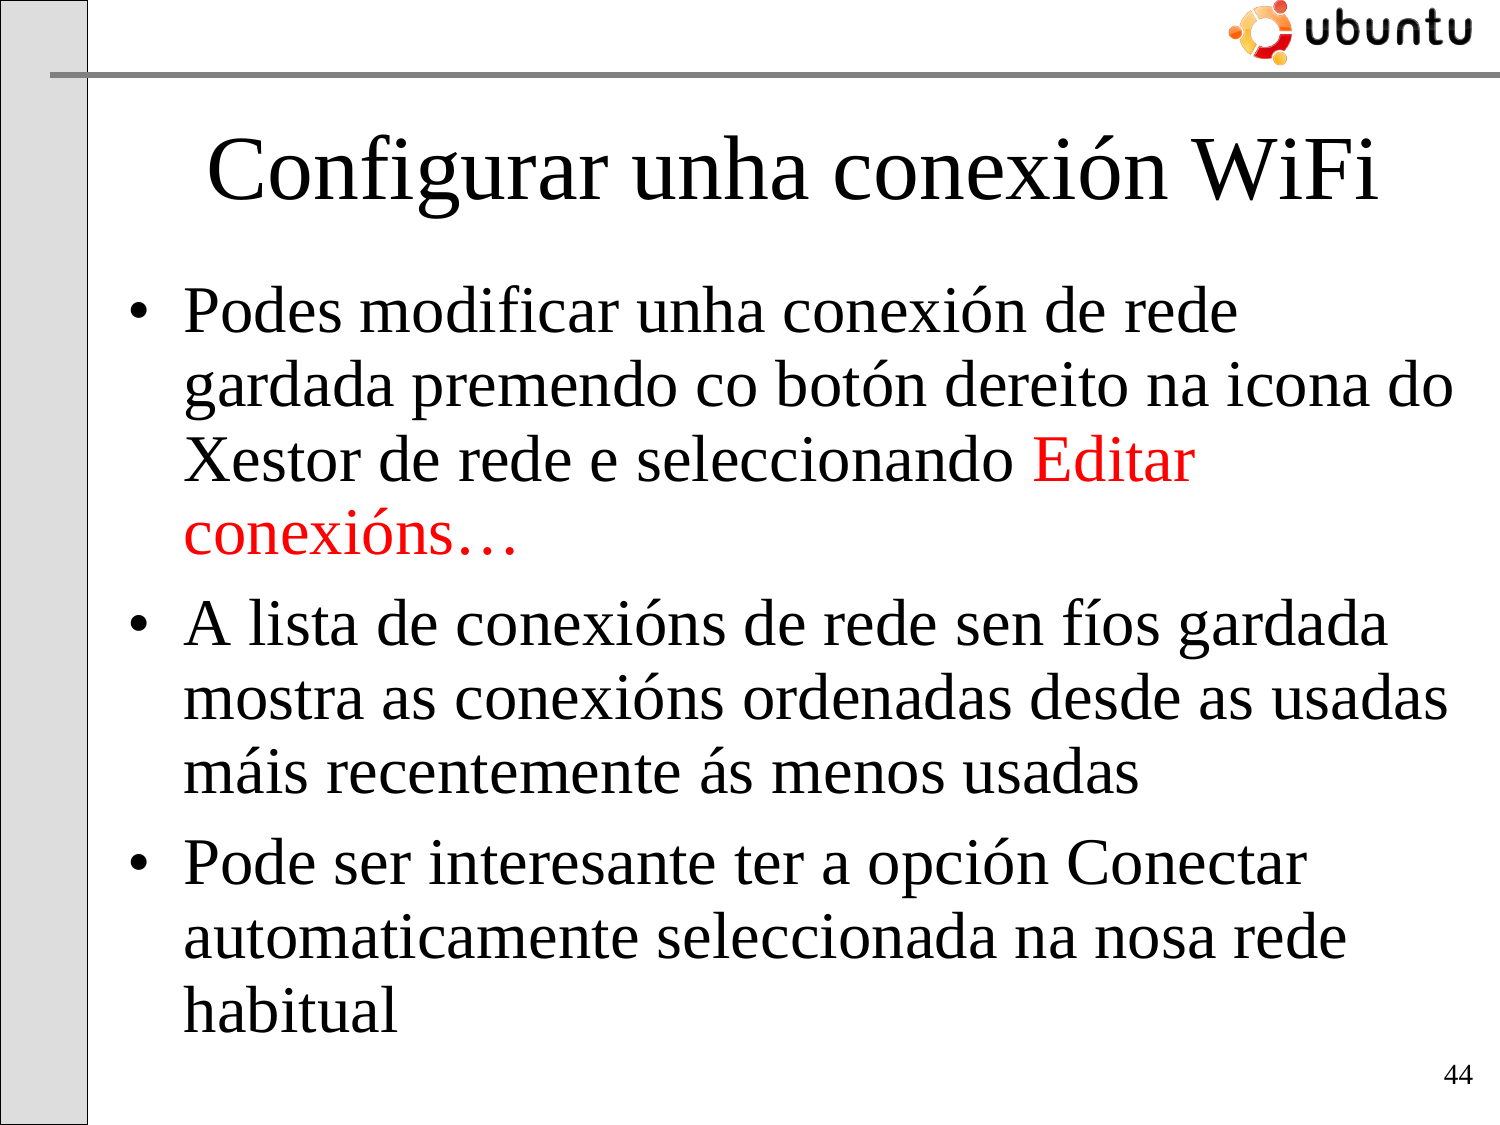

# Configurar unha conexión WiFi
Podes modificar unha conexión de rede gardada premendo co botón dereito na icona do Xestor de rede e seleccionando Editar conexións…
A lista de conexións de rede sen fíos gardada mostra as conexións ordenadas desde as usadas máis recentemente ás menos usadas
Pode ser interesante ter a opción Conectar automaticamente seleccionada na nosa rede habitual
44